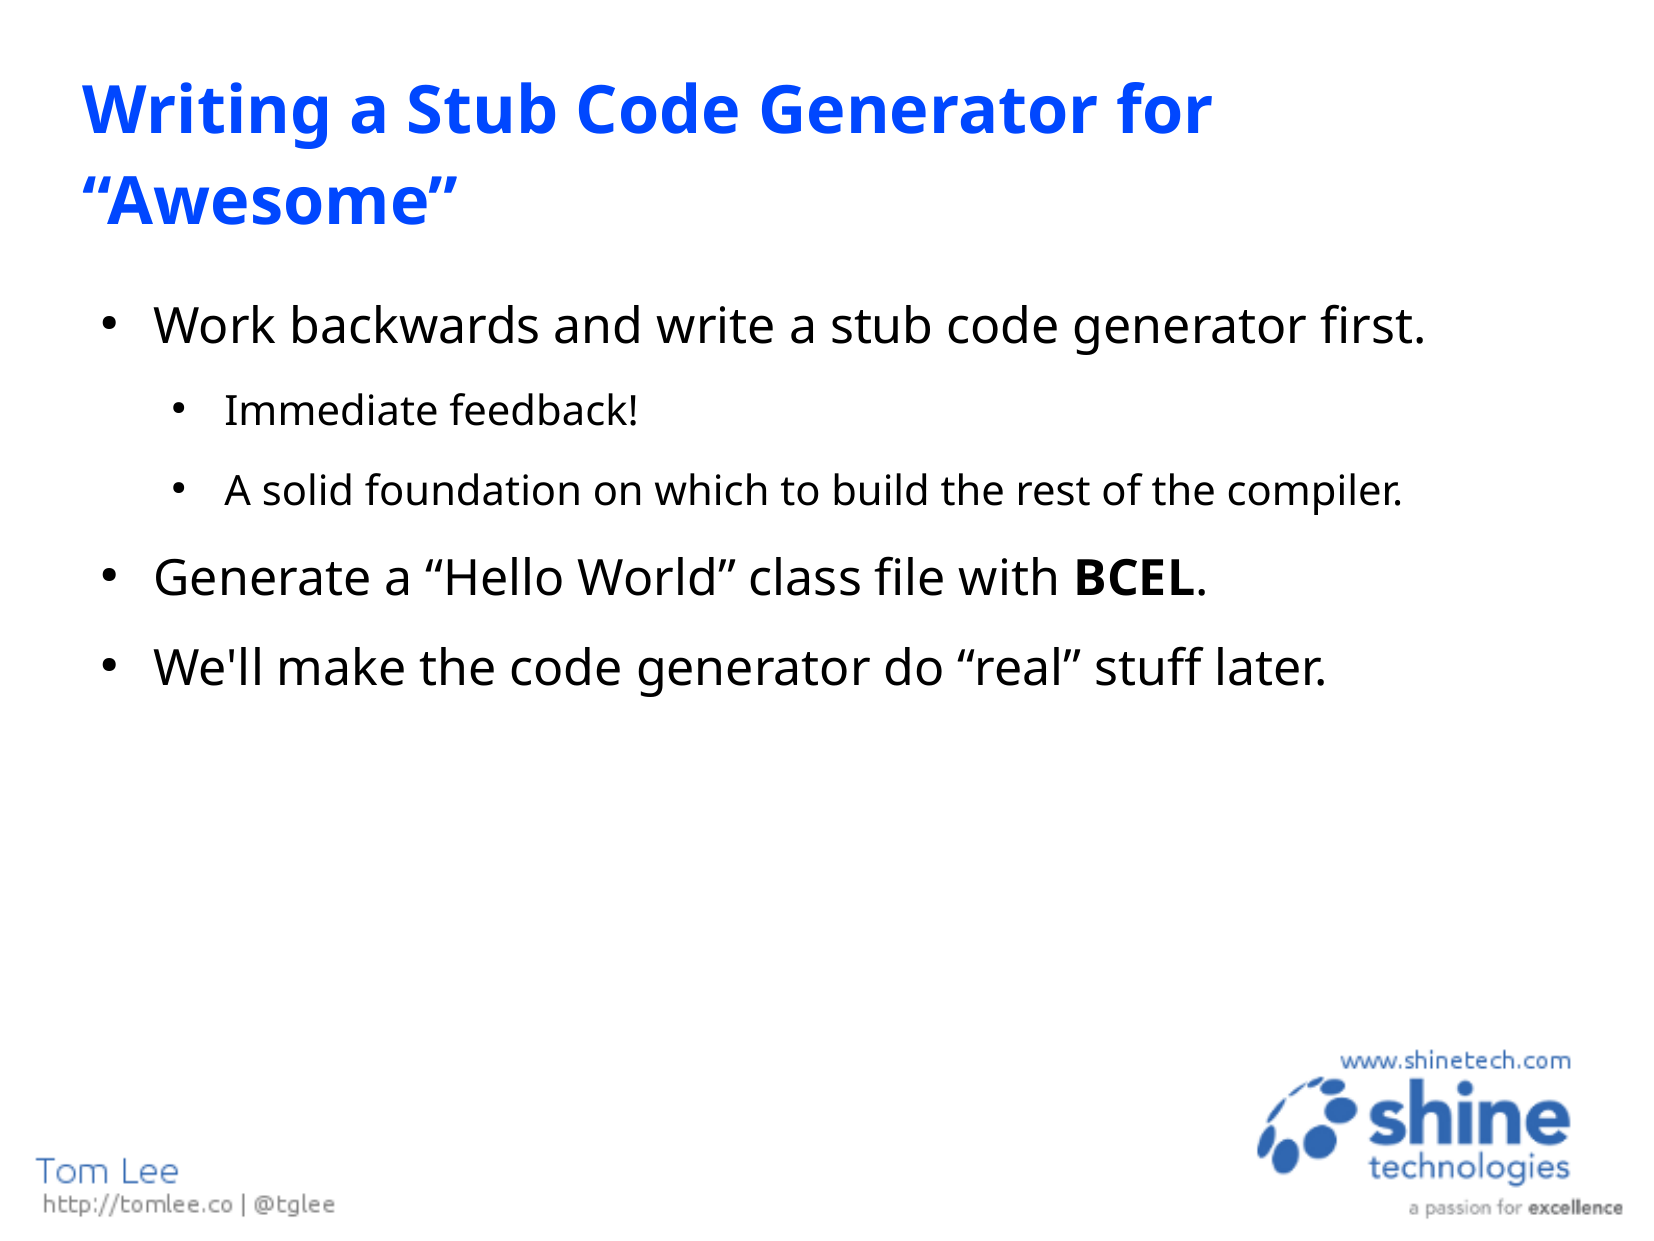

# Writing a Stub Code Generator for “Awesome”
Work backwards and write a stub code generator first.
Immediate feedback!
A solid foundation on which to build the rest of the compiler.
Generate a “Hello World” class file with BCEL.
We'll make the code generator do “real” stuff later.